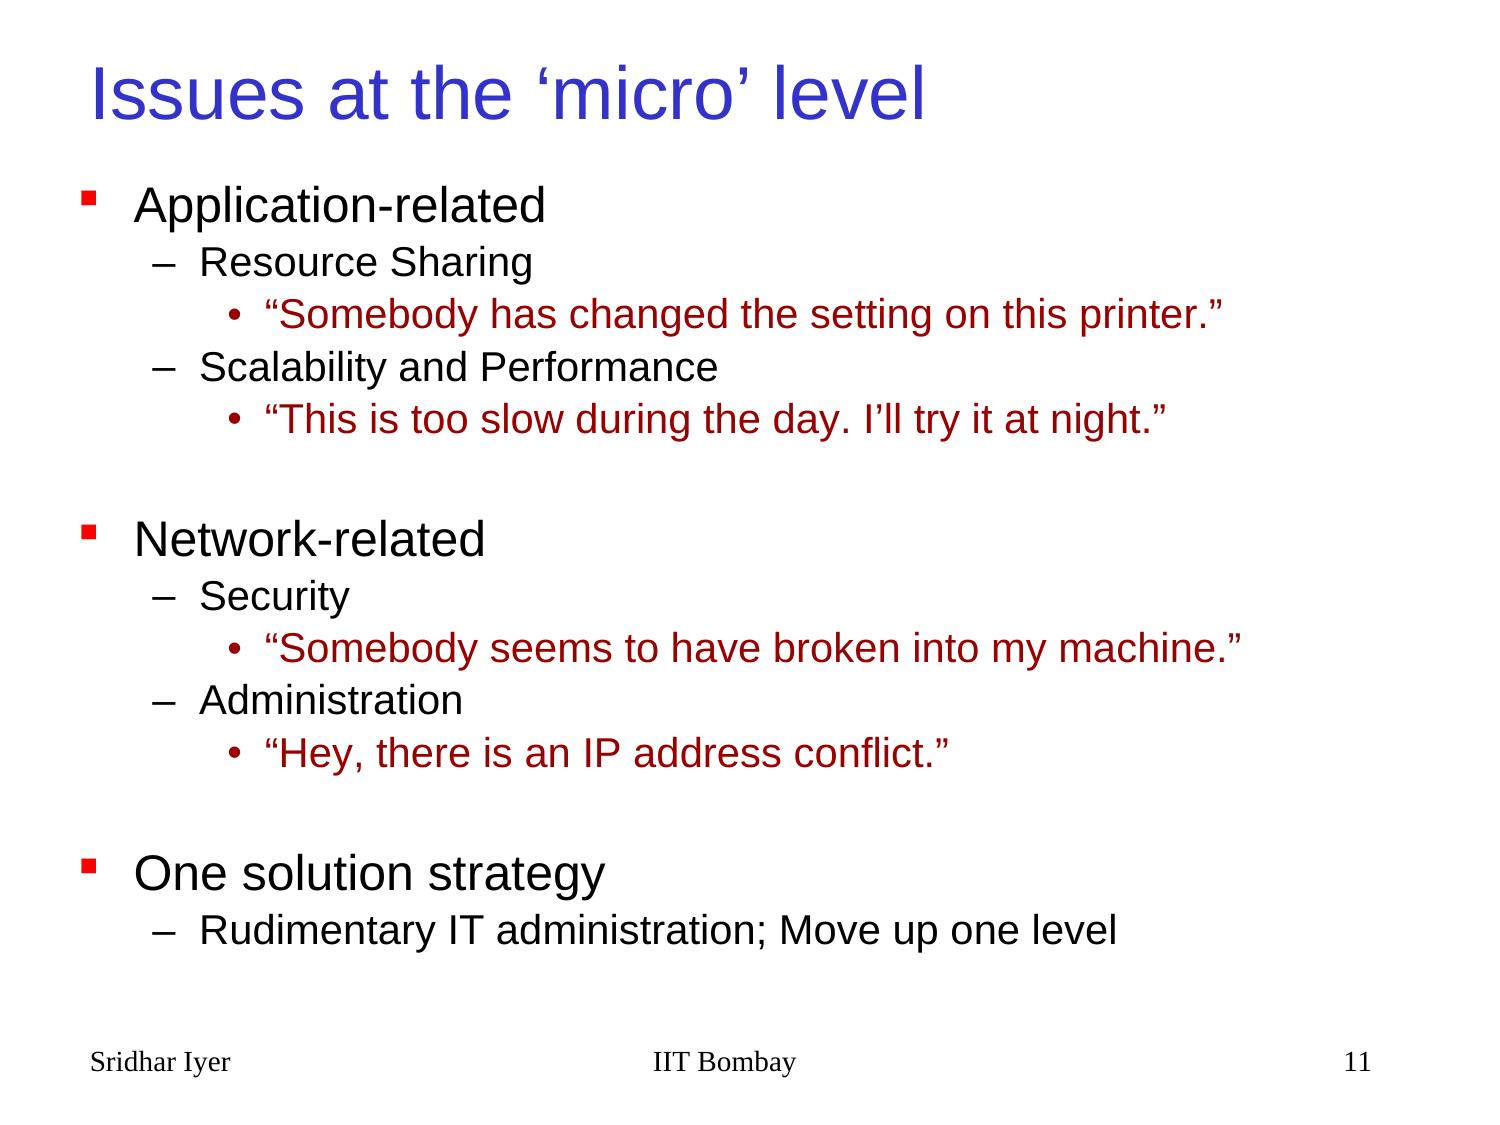

# Issues at the ‘micro’ level
Application-related
Resource Sharing
“Somebody has changed the setting on this printer.”
Scalability and Performance
“This is too slow during the day. I’ll try it at night.”
Network-related
Security
“Somebody seems to have broken into my machine.”
Administration
“Hey, there is an IP address conflict.”
One solution strategy
Rudimentary IT administration; Move up one level
Sridhar Iyer
IIT Bombay
11